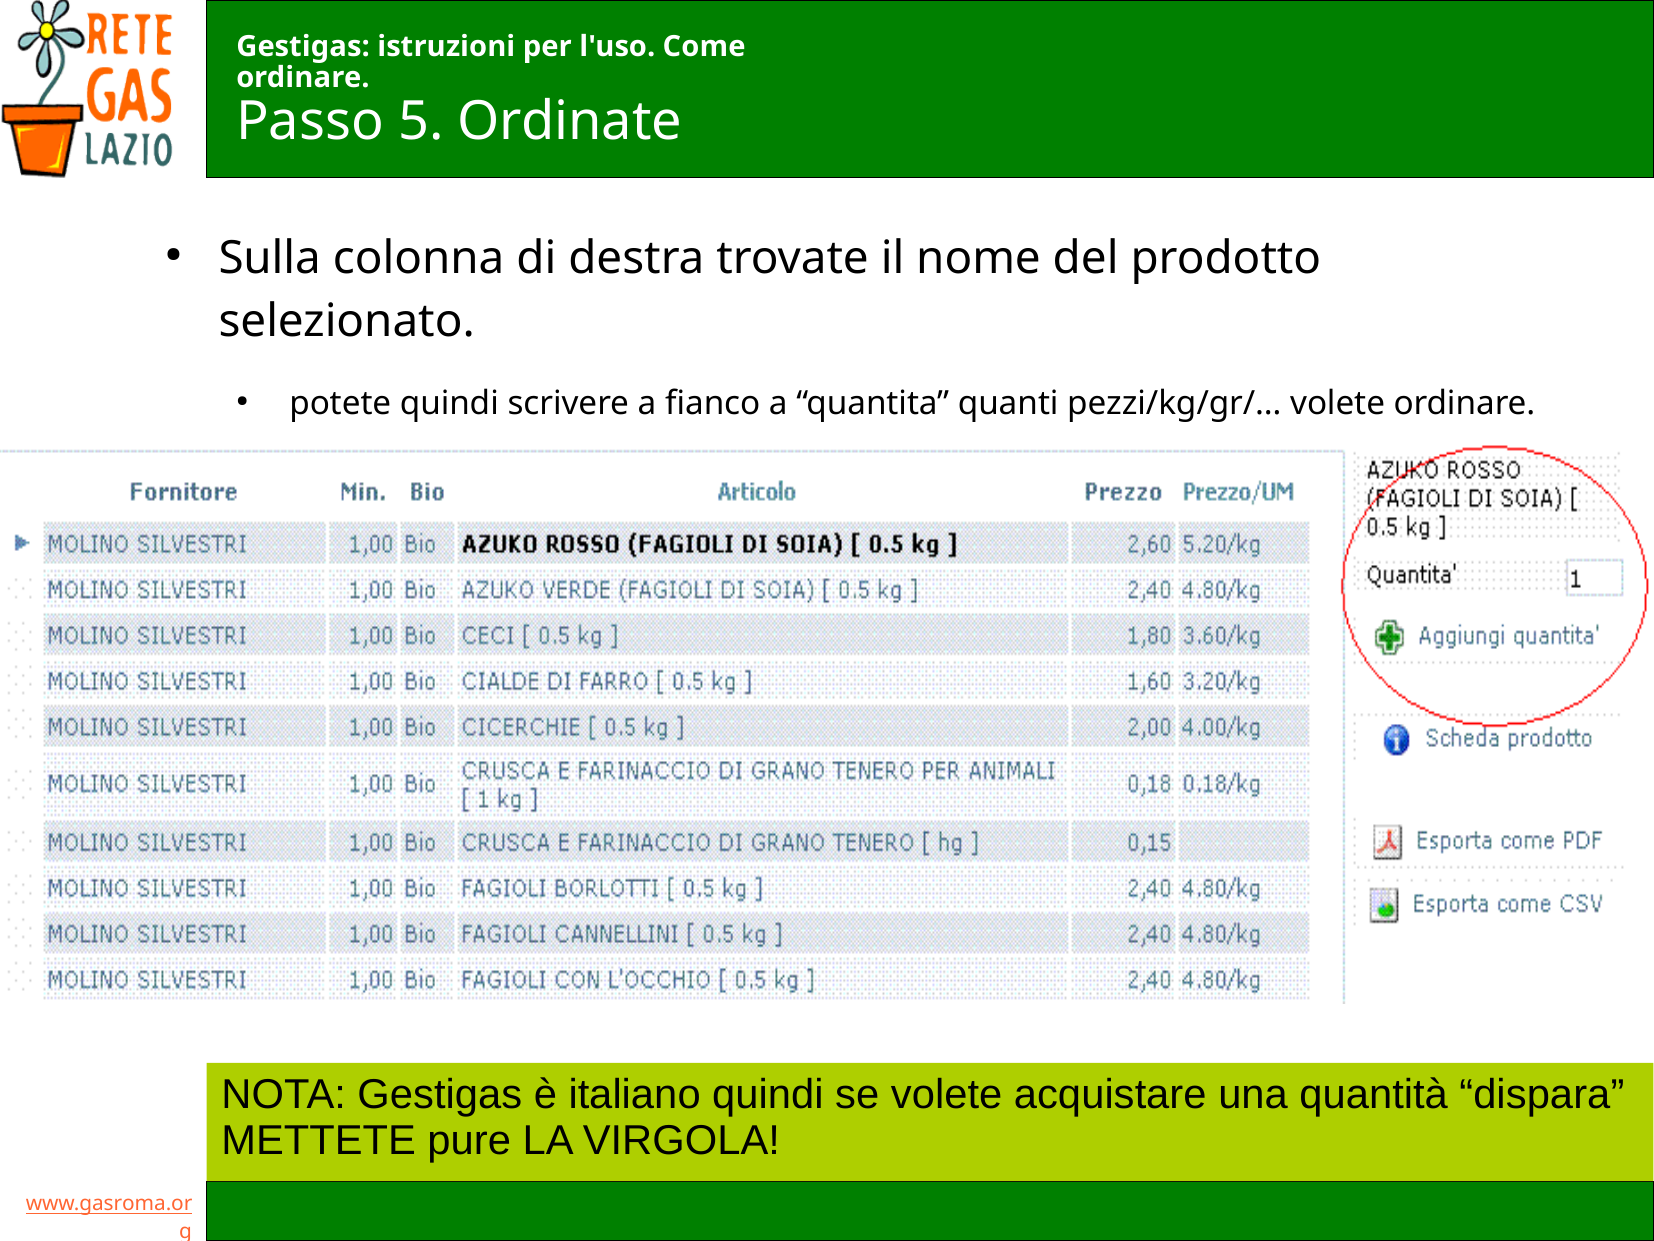

Gestigas: istruzioni per l'uso. Come ordinare.
# Passo 5. Ordinate
Sulla colonna di destra trovate il nome del prodotto selezionato.
potete quindi scrivere a fianco a “quantita” quanti pezzi/kg/gr/… volete ordinare.
Cliccate su “aggiungi quantità” e il gioco è fatto… :-)
NOTA: Gestigas è italiano quindi se volete acquistare una quantità “dispara” METTETE pure LA VIRGOLA!